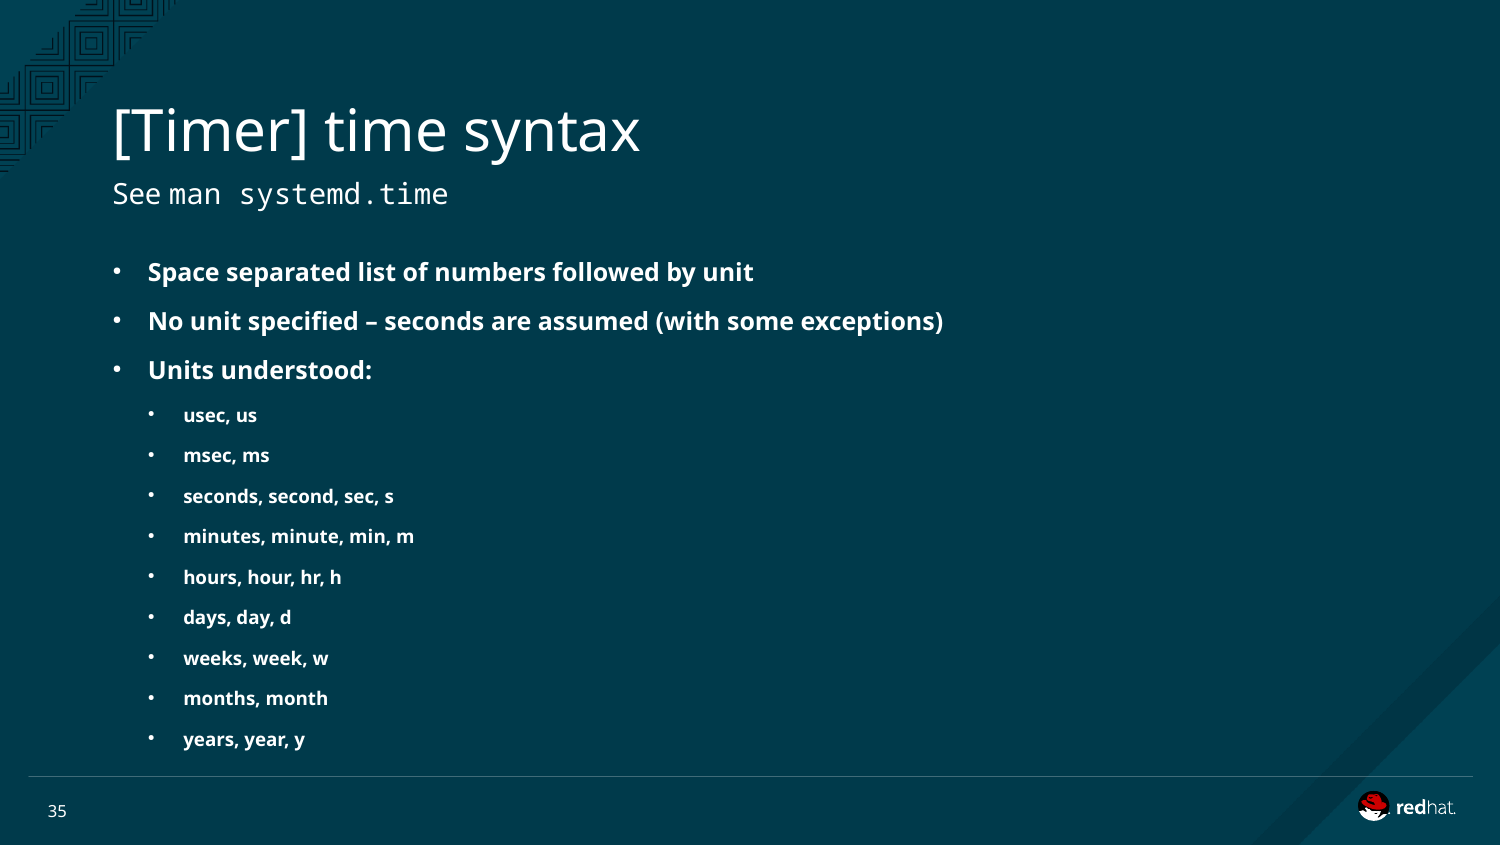

# [Timer] time syntax
See man systemd.time
Space separated list of numbers followed by unit
No unit specified – seconds are assumed (with some exceptions)
Units understood:
usec, us
msec, ms
seconds, second, sec, s
minutes, minute, min, m
hours, hour, hr, h
days, day, d
weeks, week, w
months, month
years, year, y
35